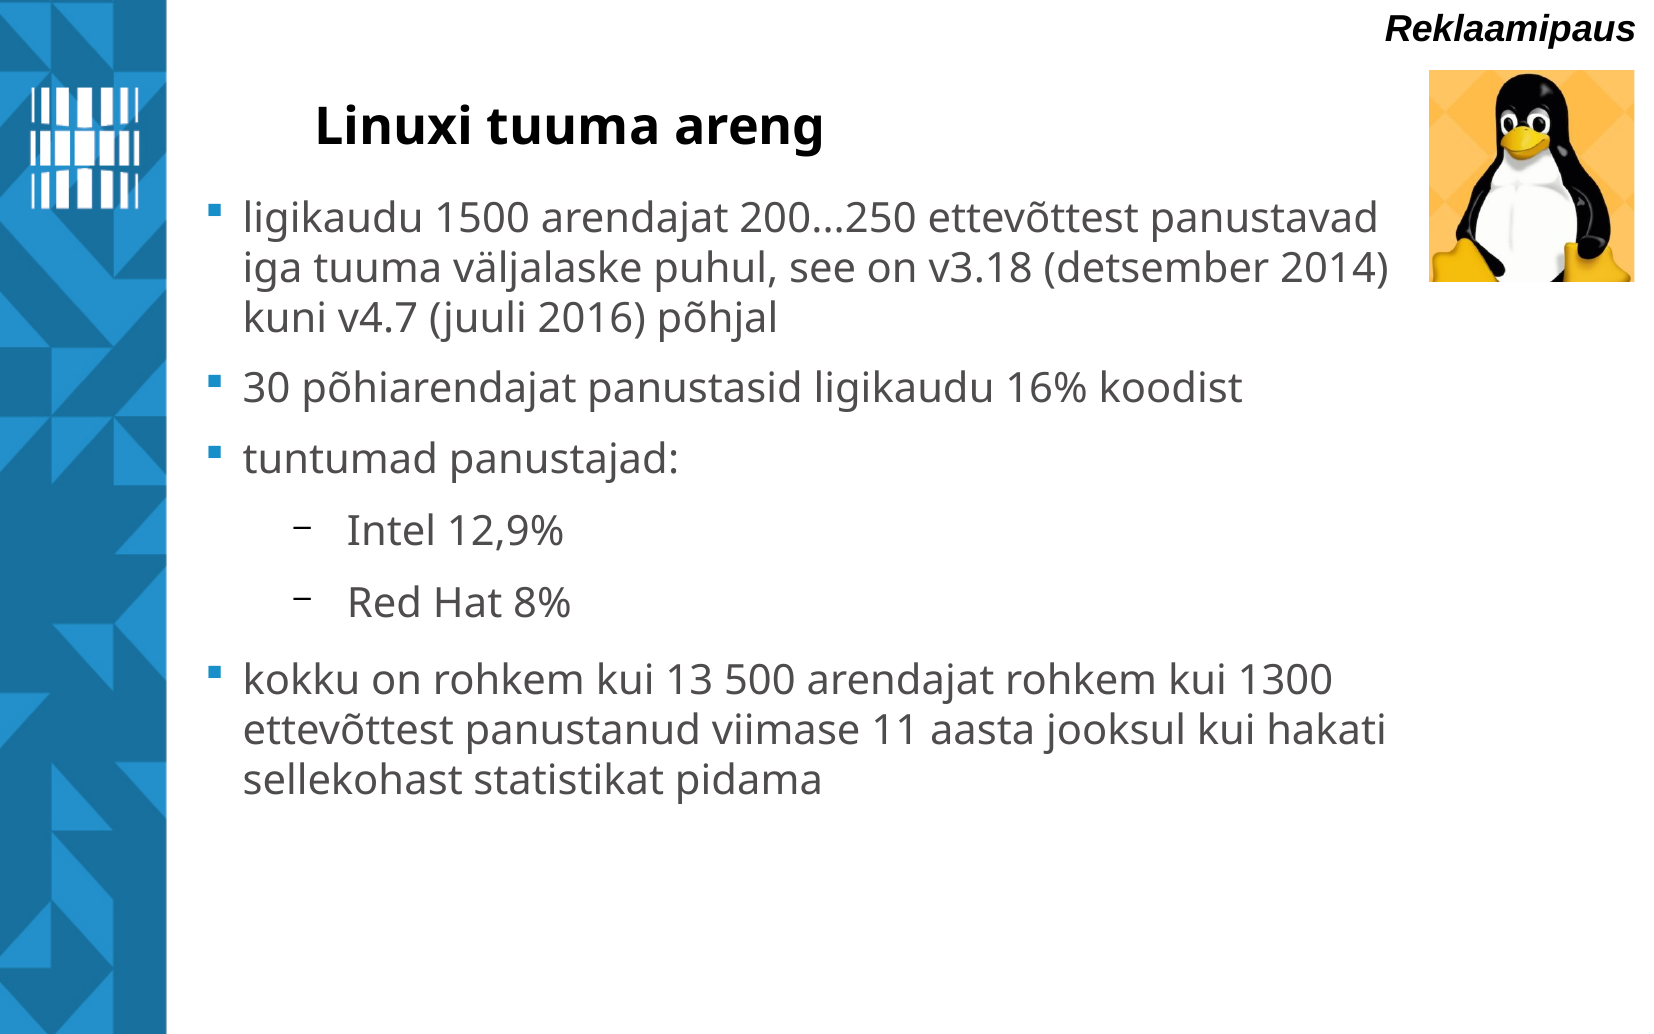

# Linuxi tuuma areng
ligikaudu 1500 arendajat 200...250 ettevõttest panustavad iga tuuma väljalaske puhul, see on v3.18 (detsember 2014) kuni v4.7 (juuli 2016) põhjal
30 põhiarendajat panustasid ligikaudu 16% koodist
tuntumad panustajad:
Intel 12,9%
Red Hat 8%
kokku on rohkem kui 13 500 arendajat rohkem kui 1300 ettevõttest panustanud viimase 11 aasta jooksul kui hakati sellekohast statistikat pidama